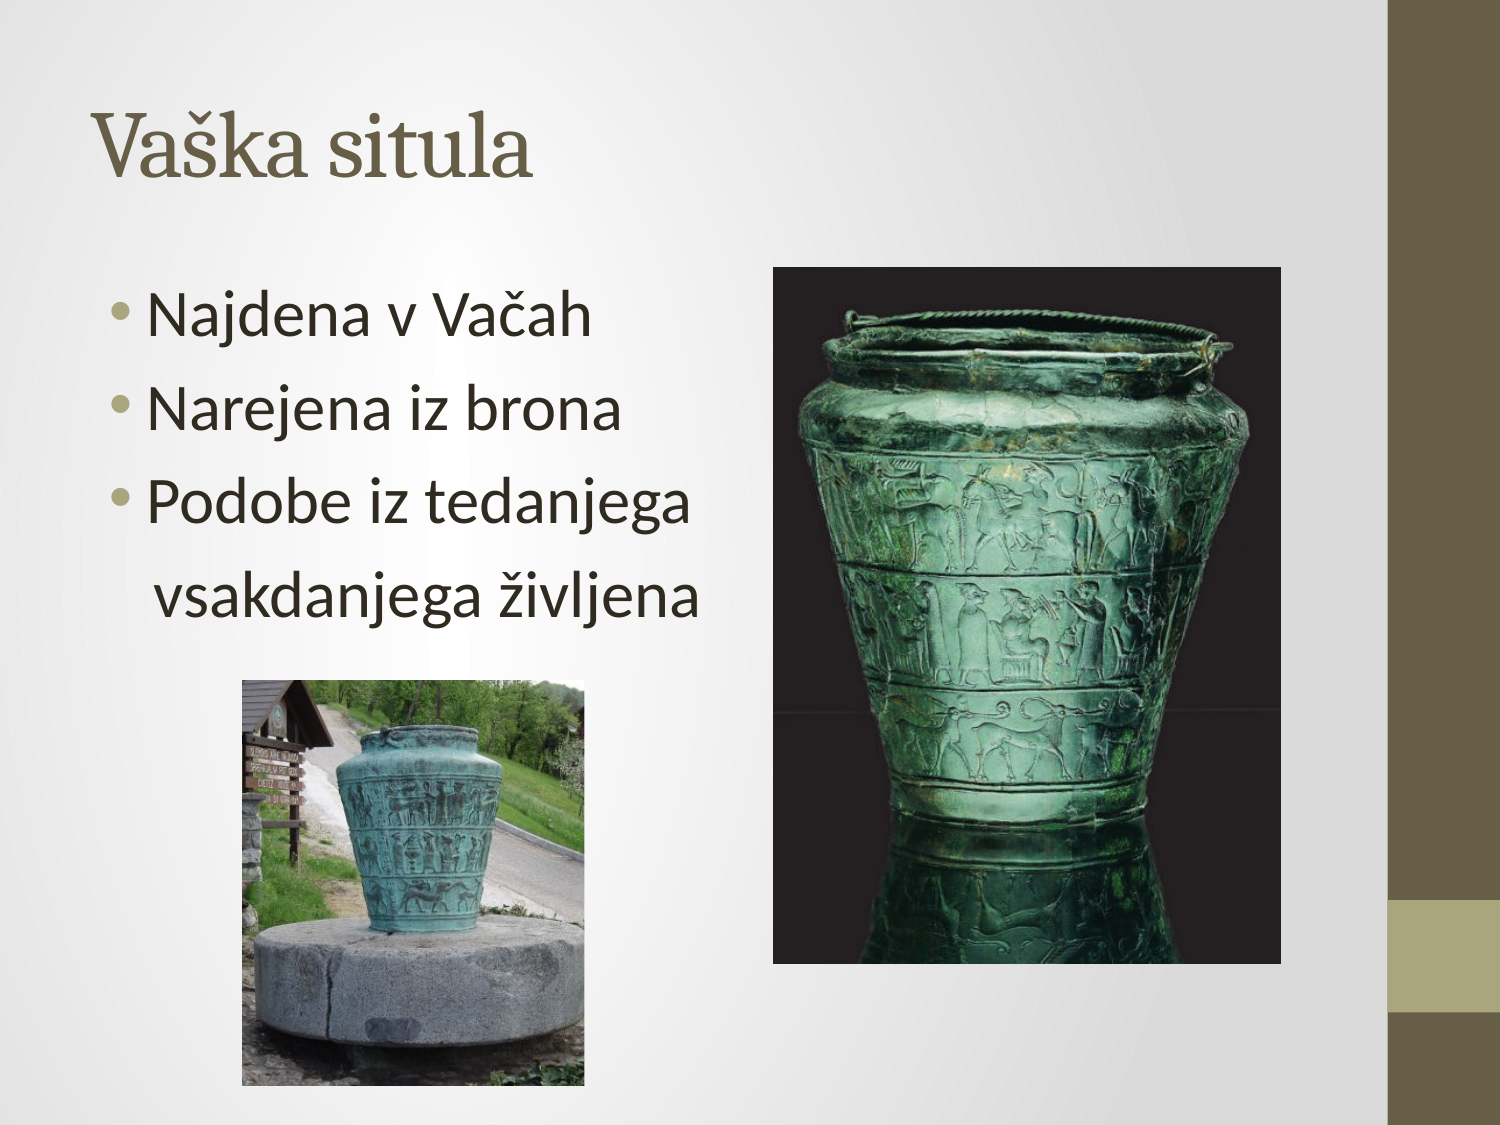

# Vaška situla
Najdena v Vačah
Narejena iz brona
Podobe iz tedanjega
 vsakdanjega življena